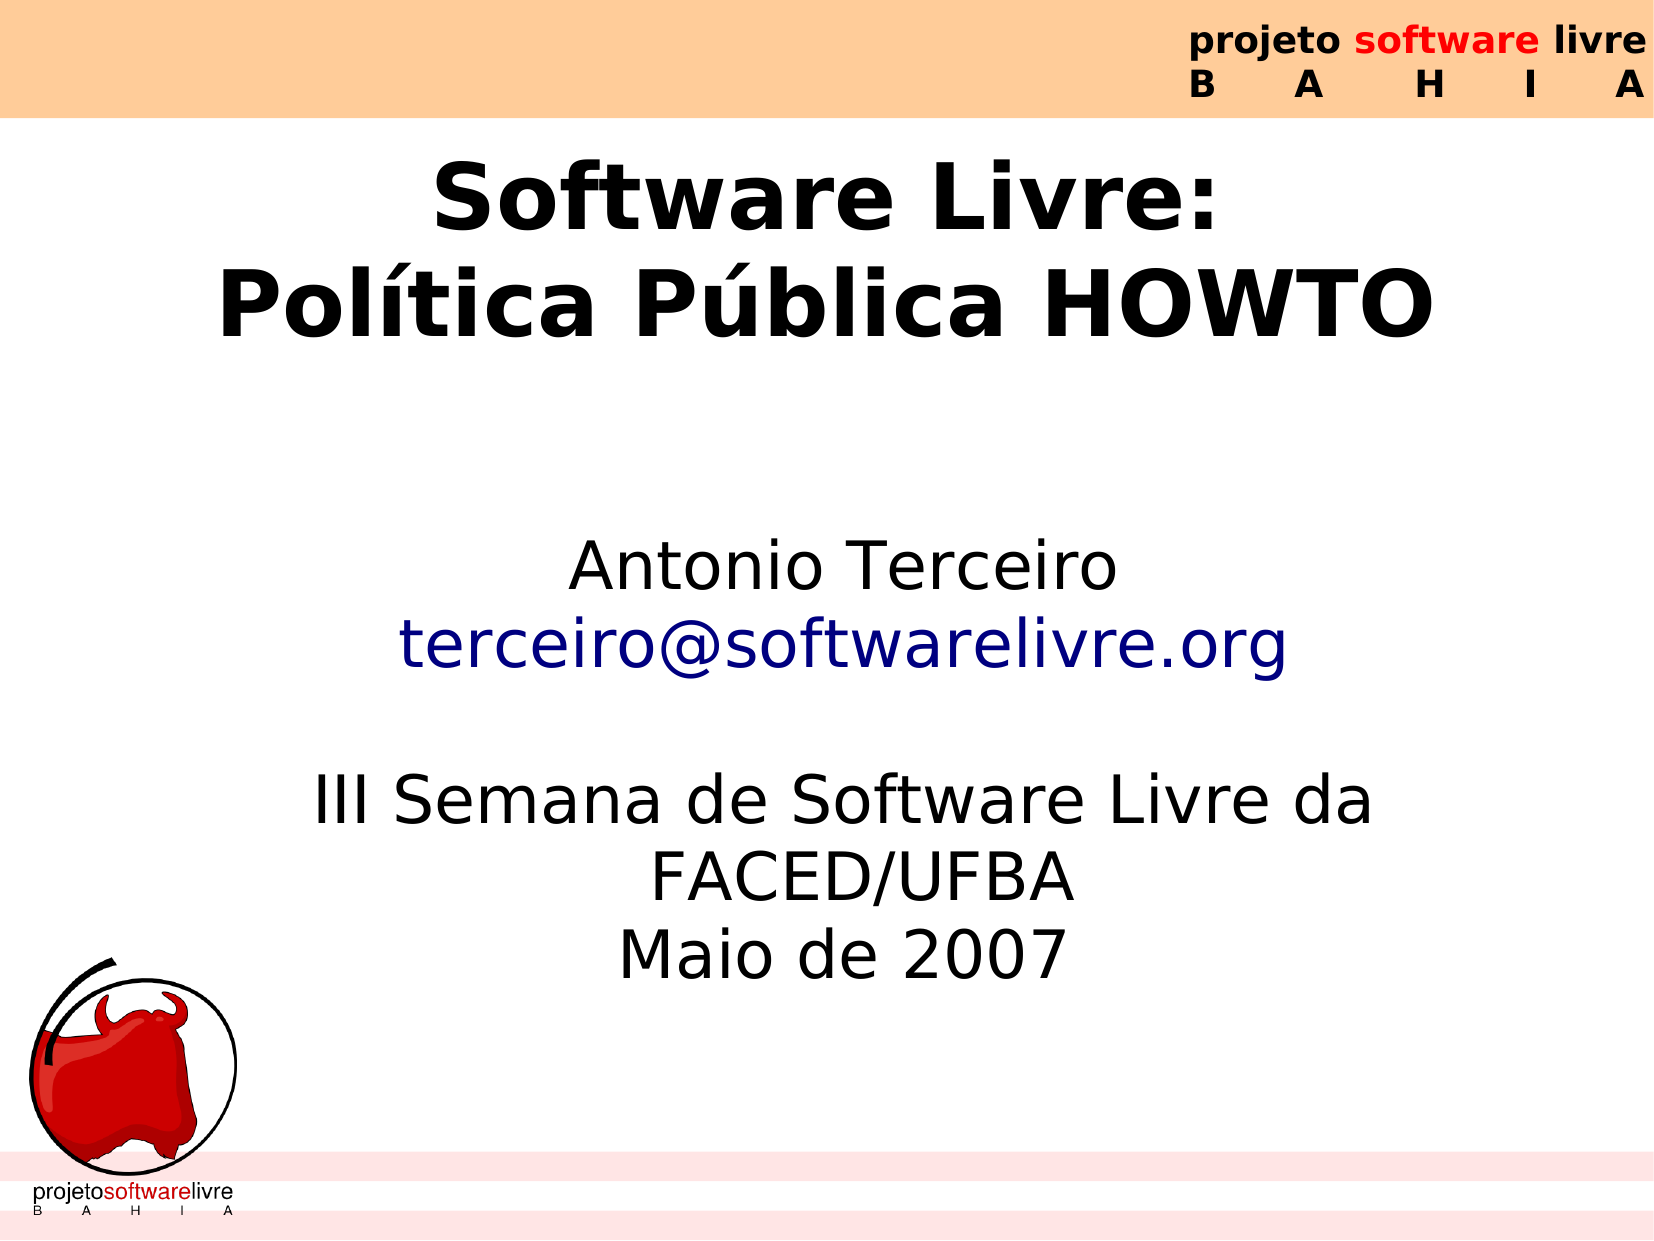

Software Livre:
Política Pública HOWTO
# Antonio Terceiro
terceiro@softwarelivre.org
III Semana de Software Livre da FACED/UFBA
Maio de 2007